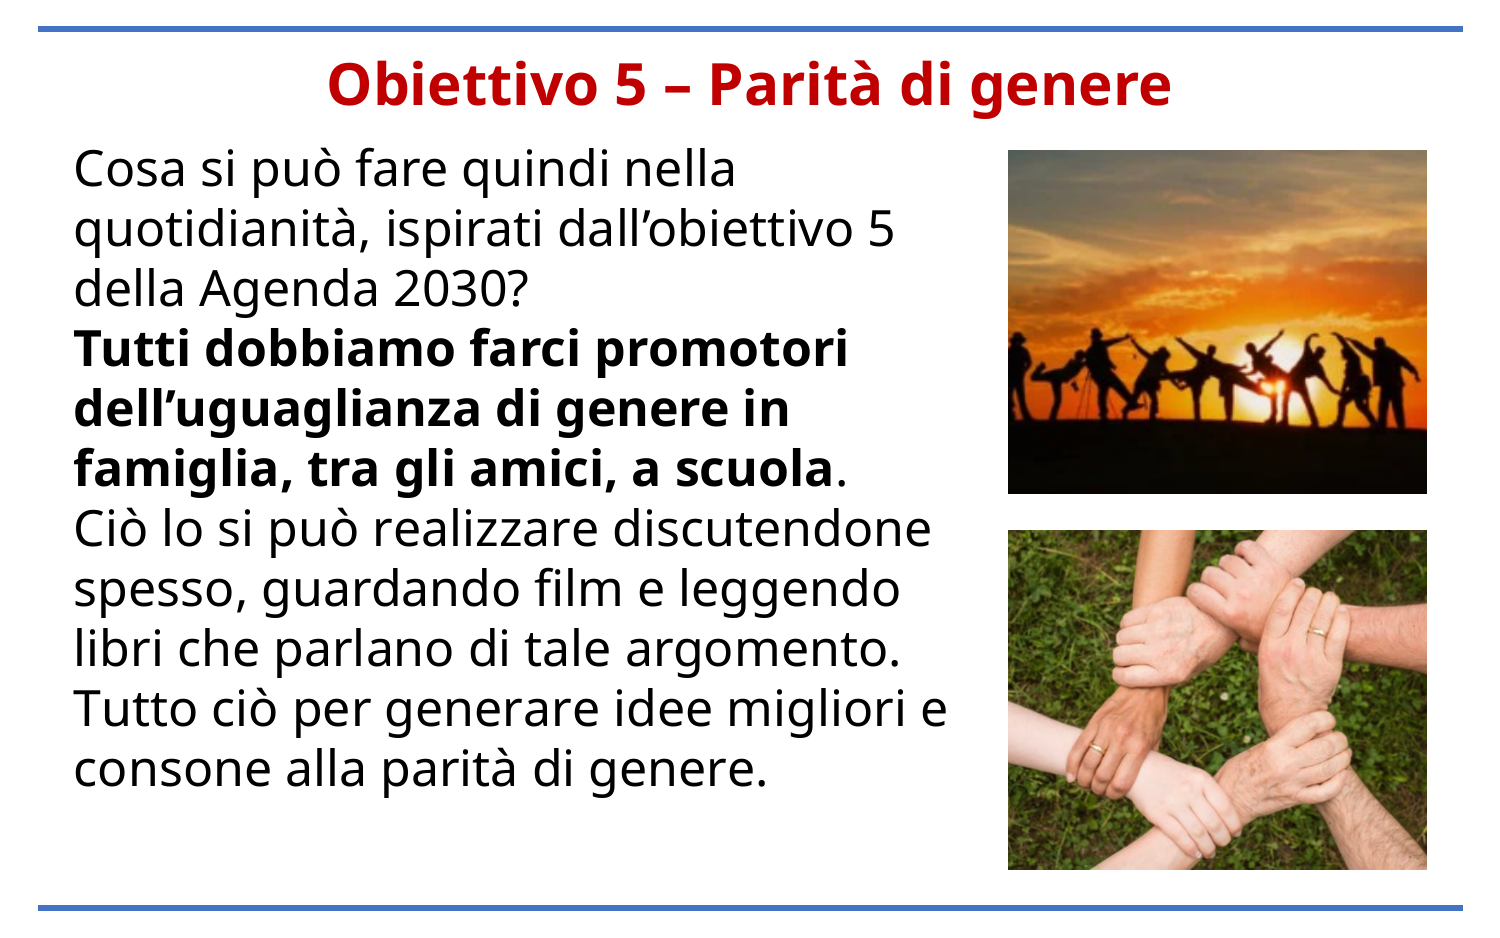

# Obiettivo 5 – Parità di genere
Cosa si può fare quindi nella quotidianità, ispirati dall’obiettivo 5 della Agenda 2030?
Tutti dobbiamo farci promotori dell’uguaglianza di genere in famiglia, tra gli amici, a scuola.
Ciò lo si può realizzare discutendone spesso, guardando film e leggendo libri che parlano di tale argomento.
Tutto ciò per generare idee migliori e consone alla parità di genere.